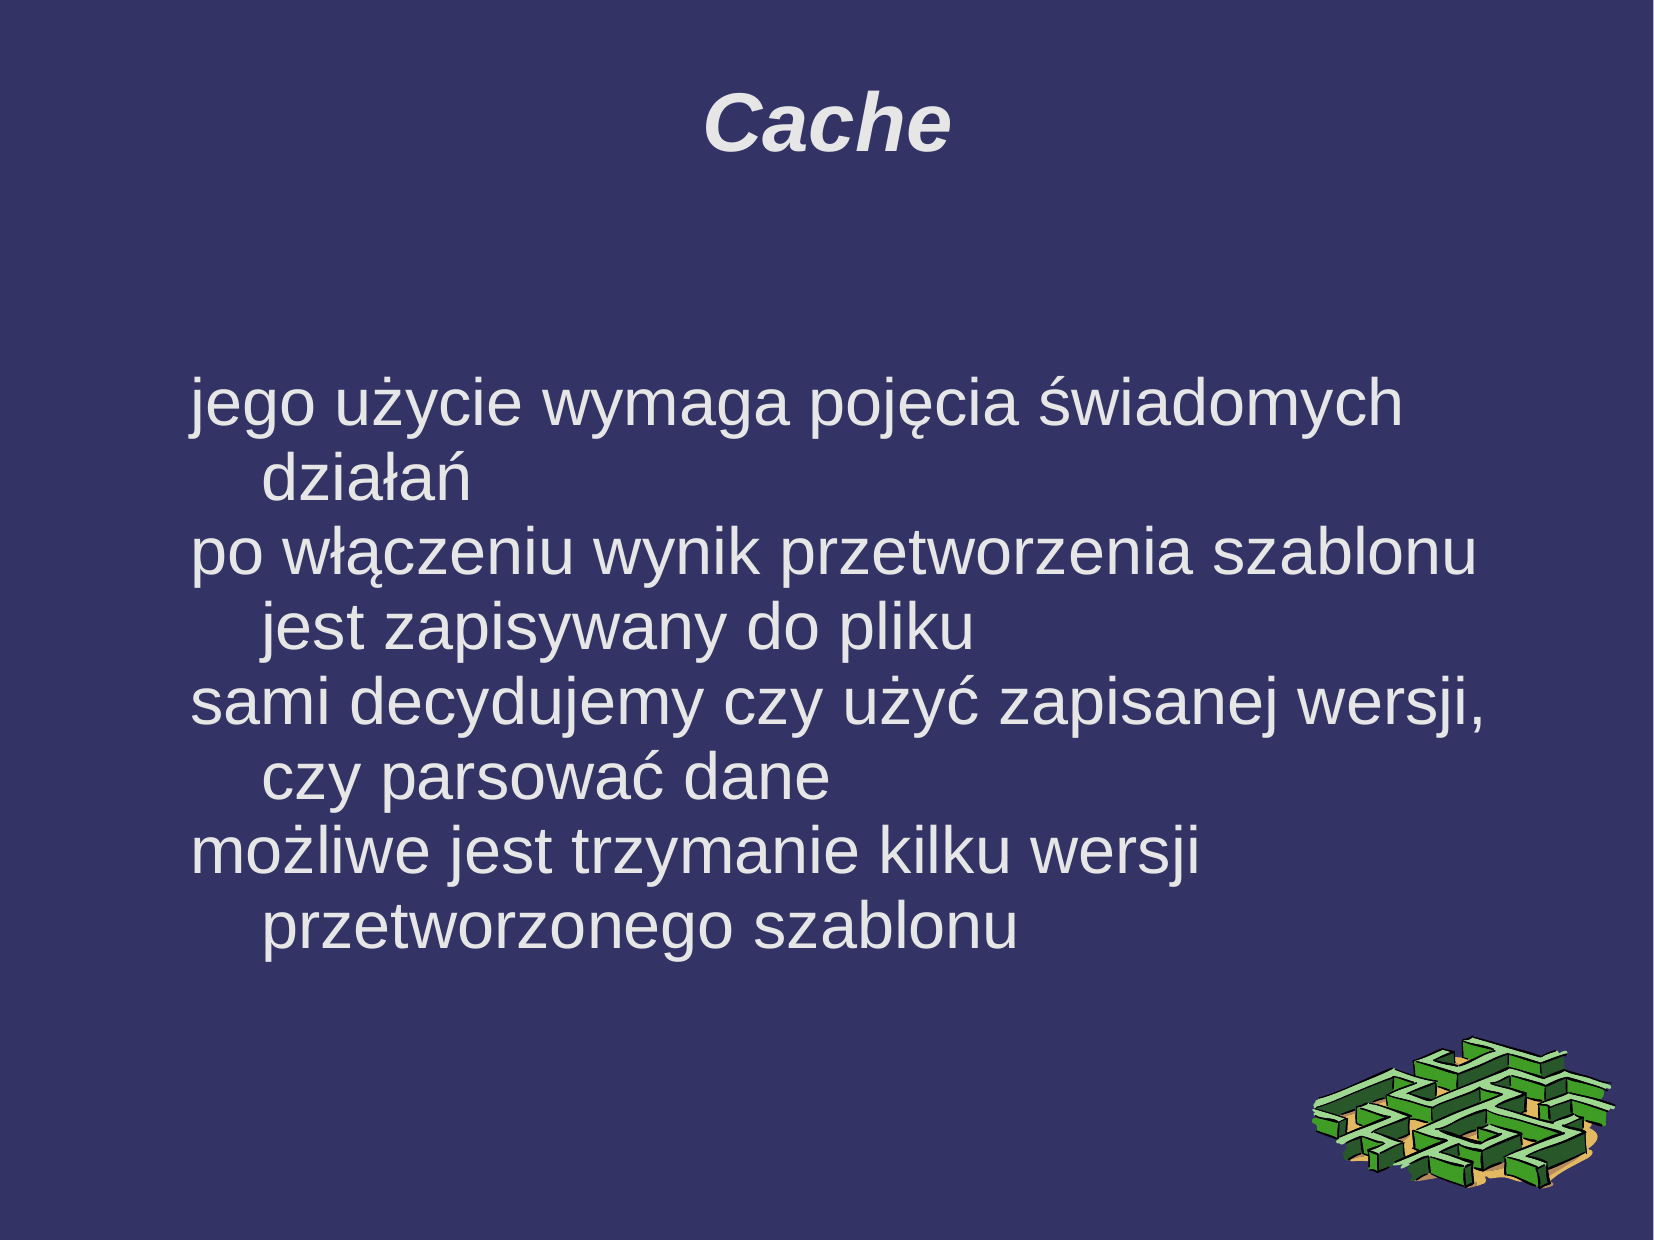

# Cache
jego użycie wymaga pojęcia świadomych działań
po włączeniu wynik przetworzenia szablonu jest zapisywany do pliku
sami decydujemy czy użyć zapisanej wersji, czy parsować dane
możliwe jest trzymanie kilku wersji przetworzonego szablonu